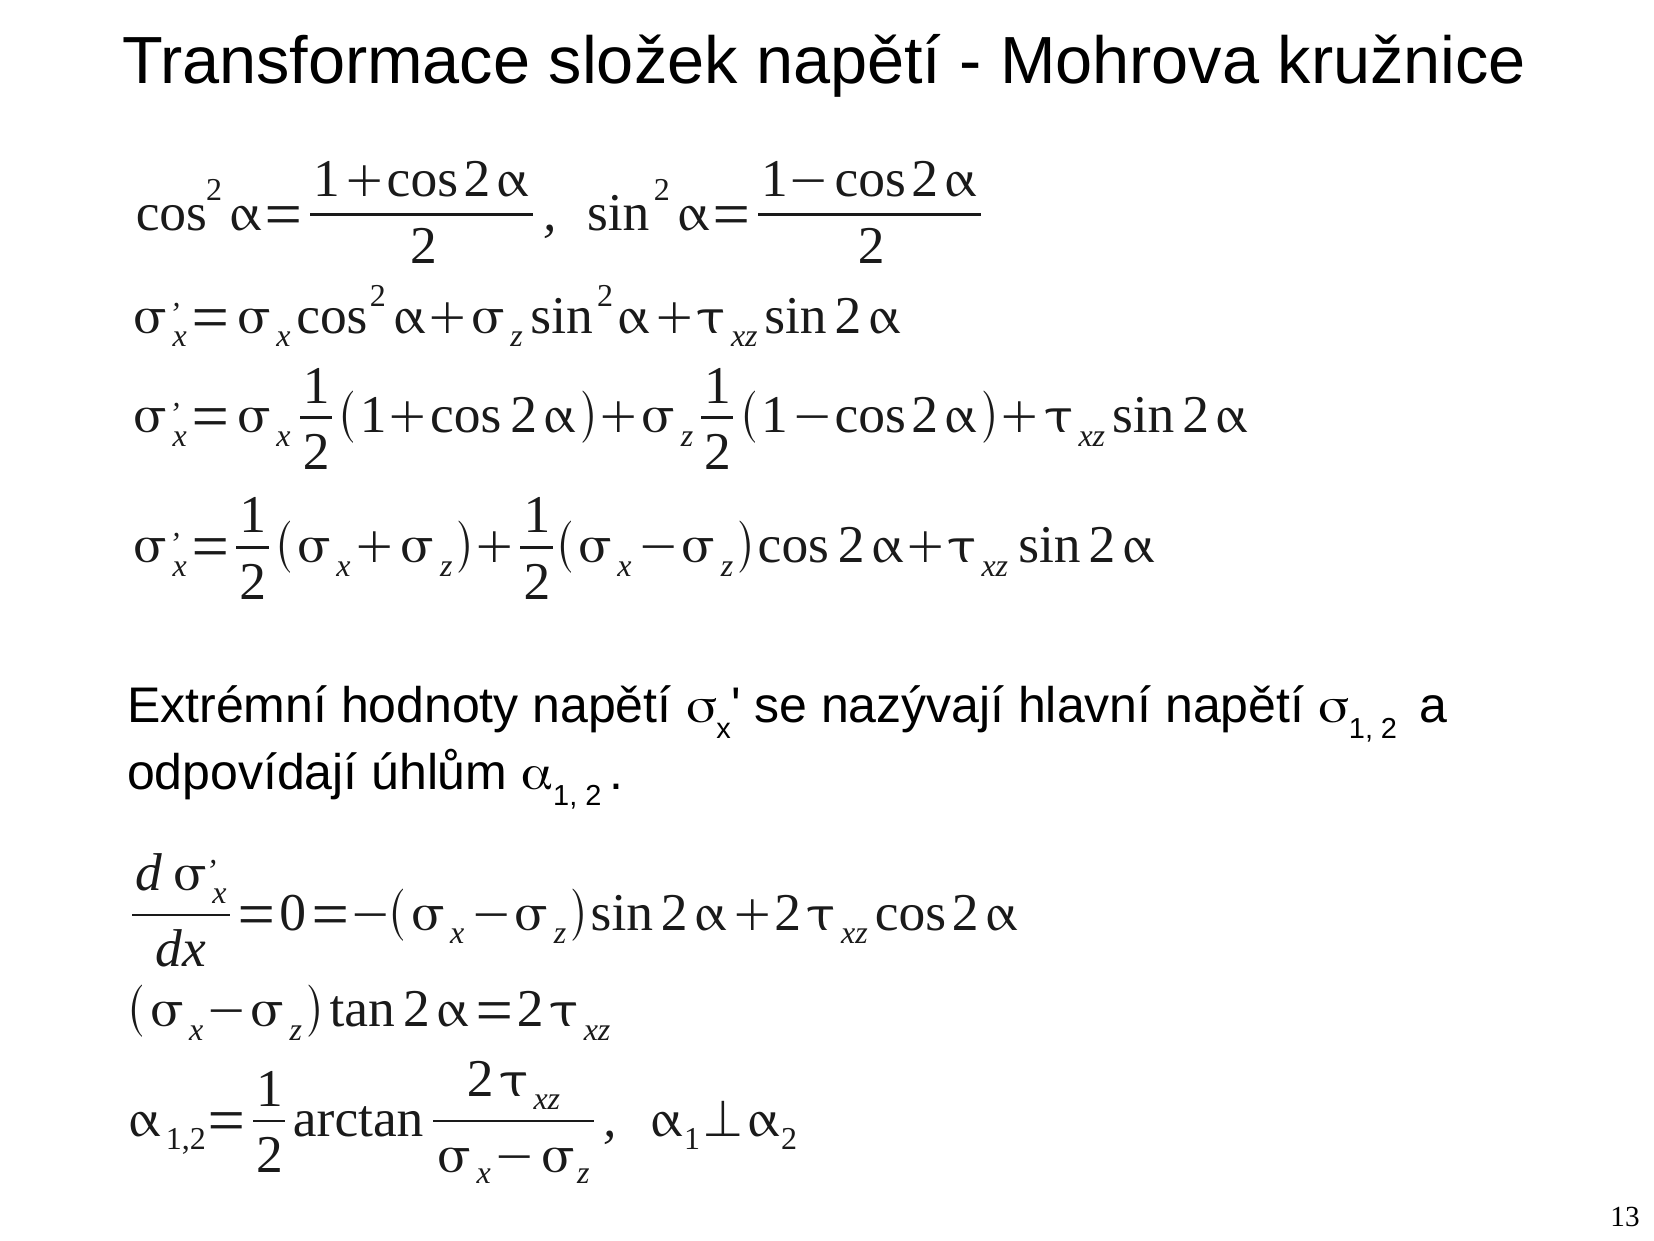

# Transformace složek napětí - Mohrova kružnice
Extrémní hodnoty napětí sx' se nazývají hlavní napětí s1, 2 a odpovídají úhlům a1, 2 .
13